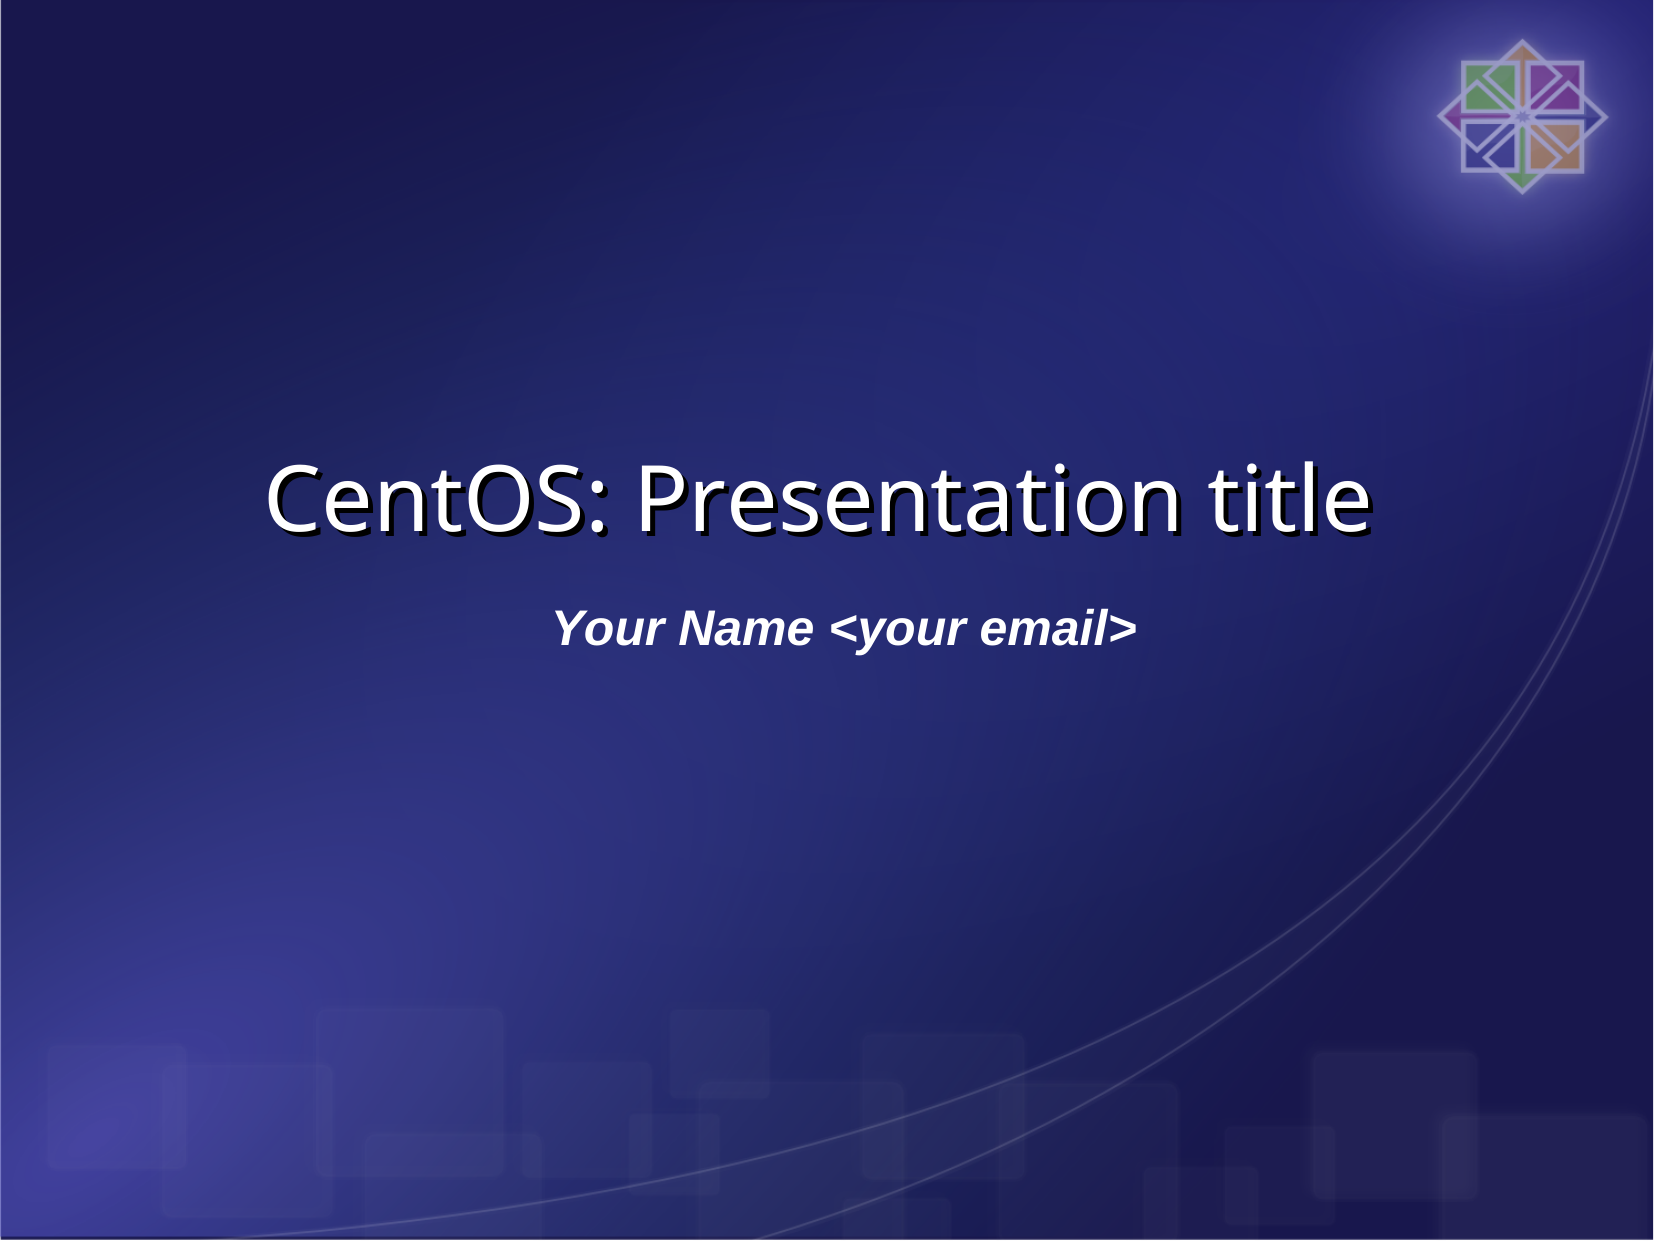

# CentOS: Presentation title
Your Name <your email>